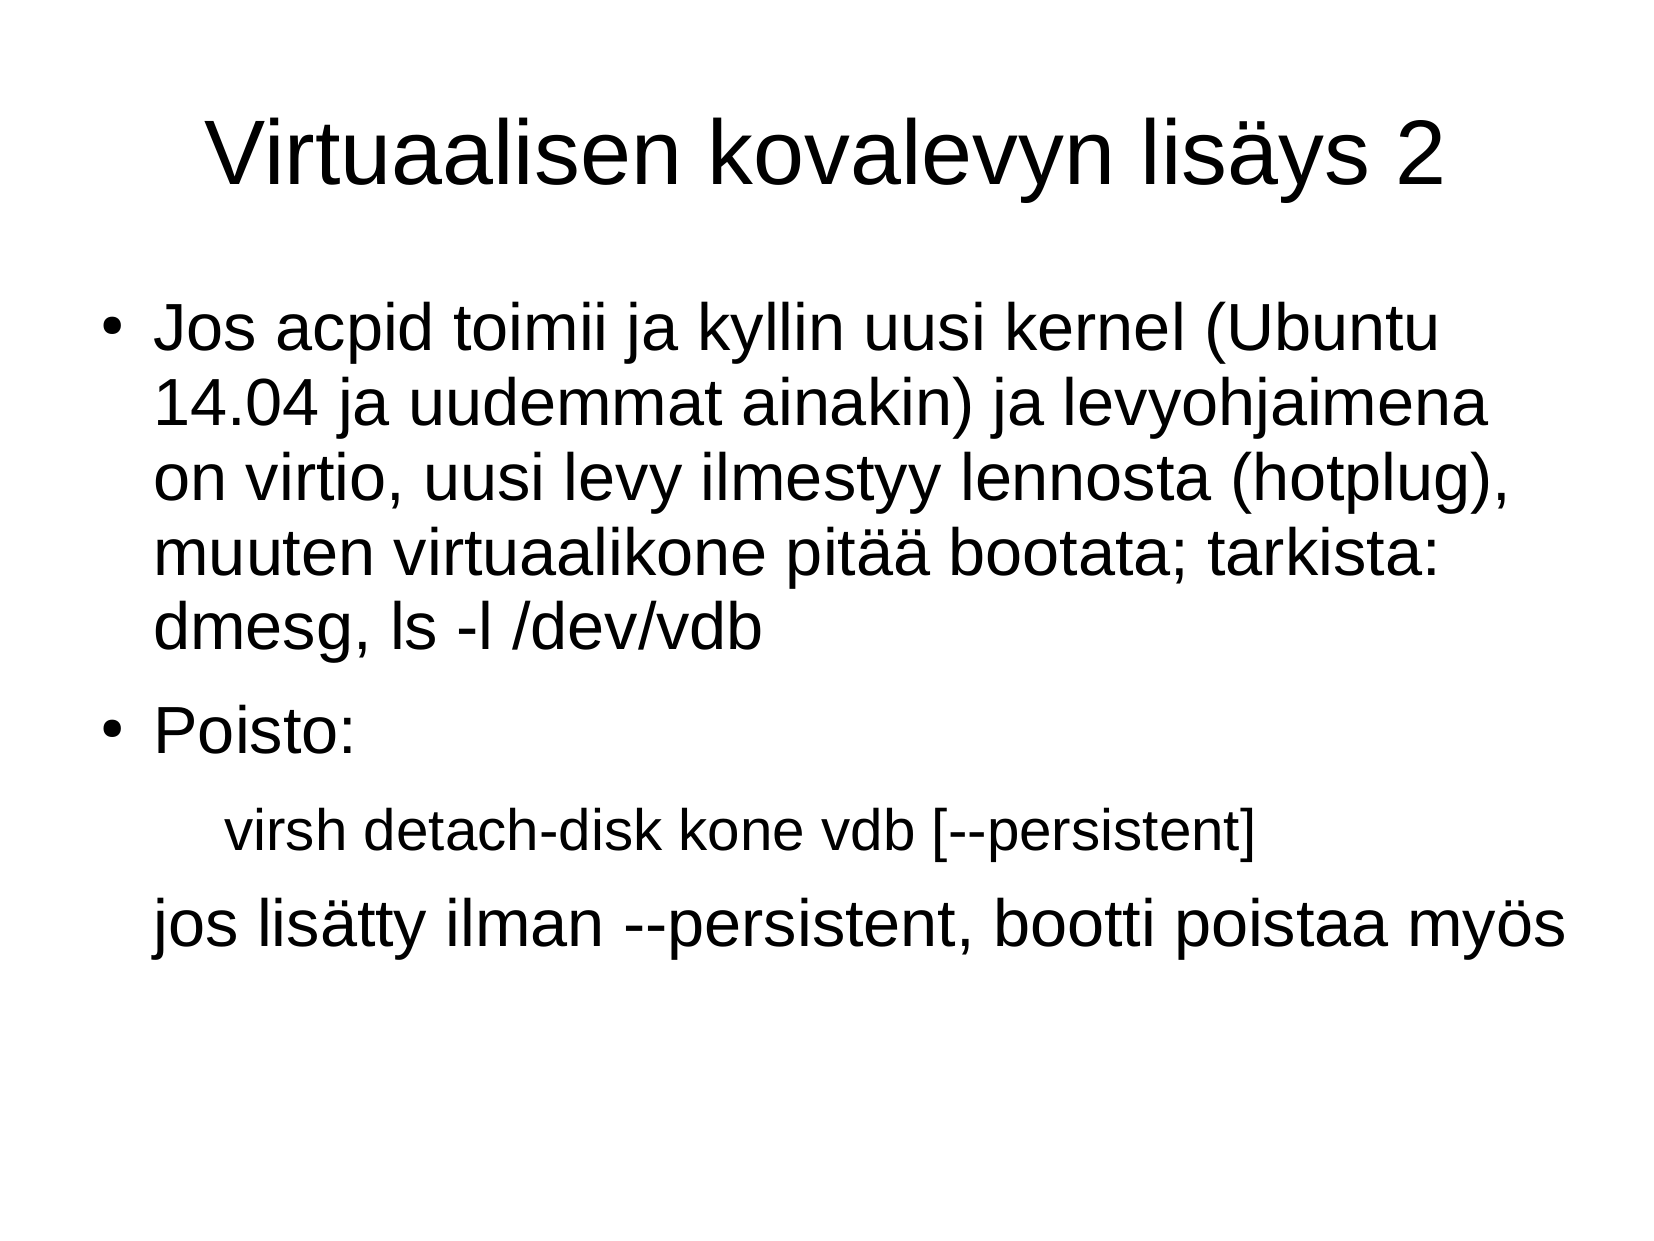

# Virtuaalisen kovalevyn lisäys 2
Jos acpid toimii ja kyllin uusi kernel (Ubuntu 14.04 ja uudemmat ainakin) ja levyohjaimena on virtio, uusi levy ilmestyy lennosta (hotplug), muuten virtuaalikone pitää bootata; tarkista: dmesg, ls -l /dev/vdb
Poisto:
virsh detach-disk kone vdb [--persistent]
jos lisätty ilman --persistent, bootti poistaa myös